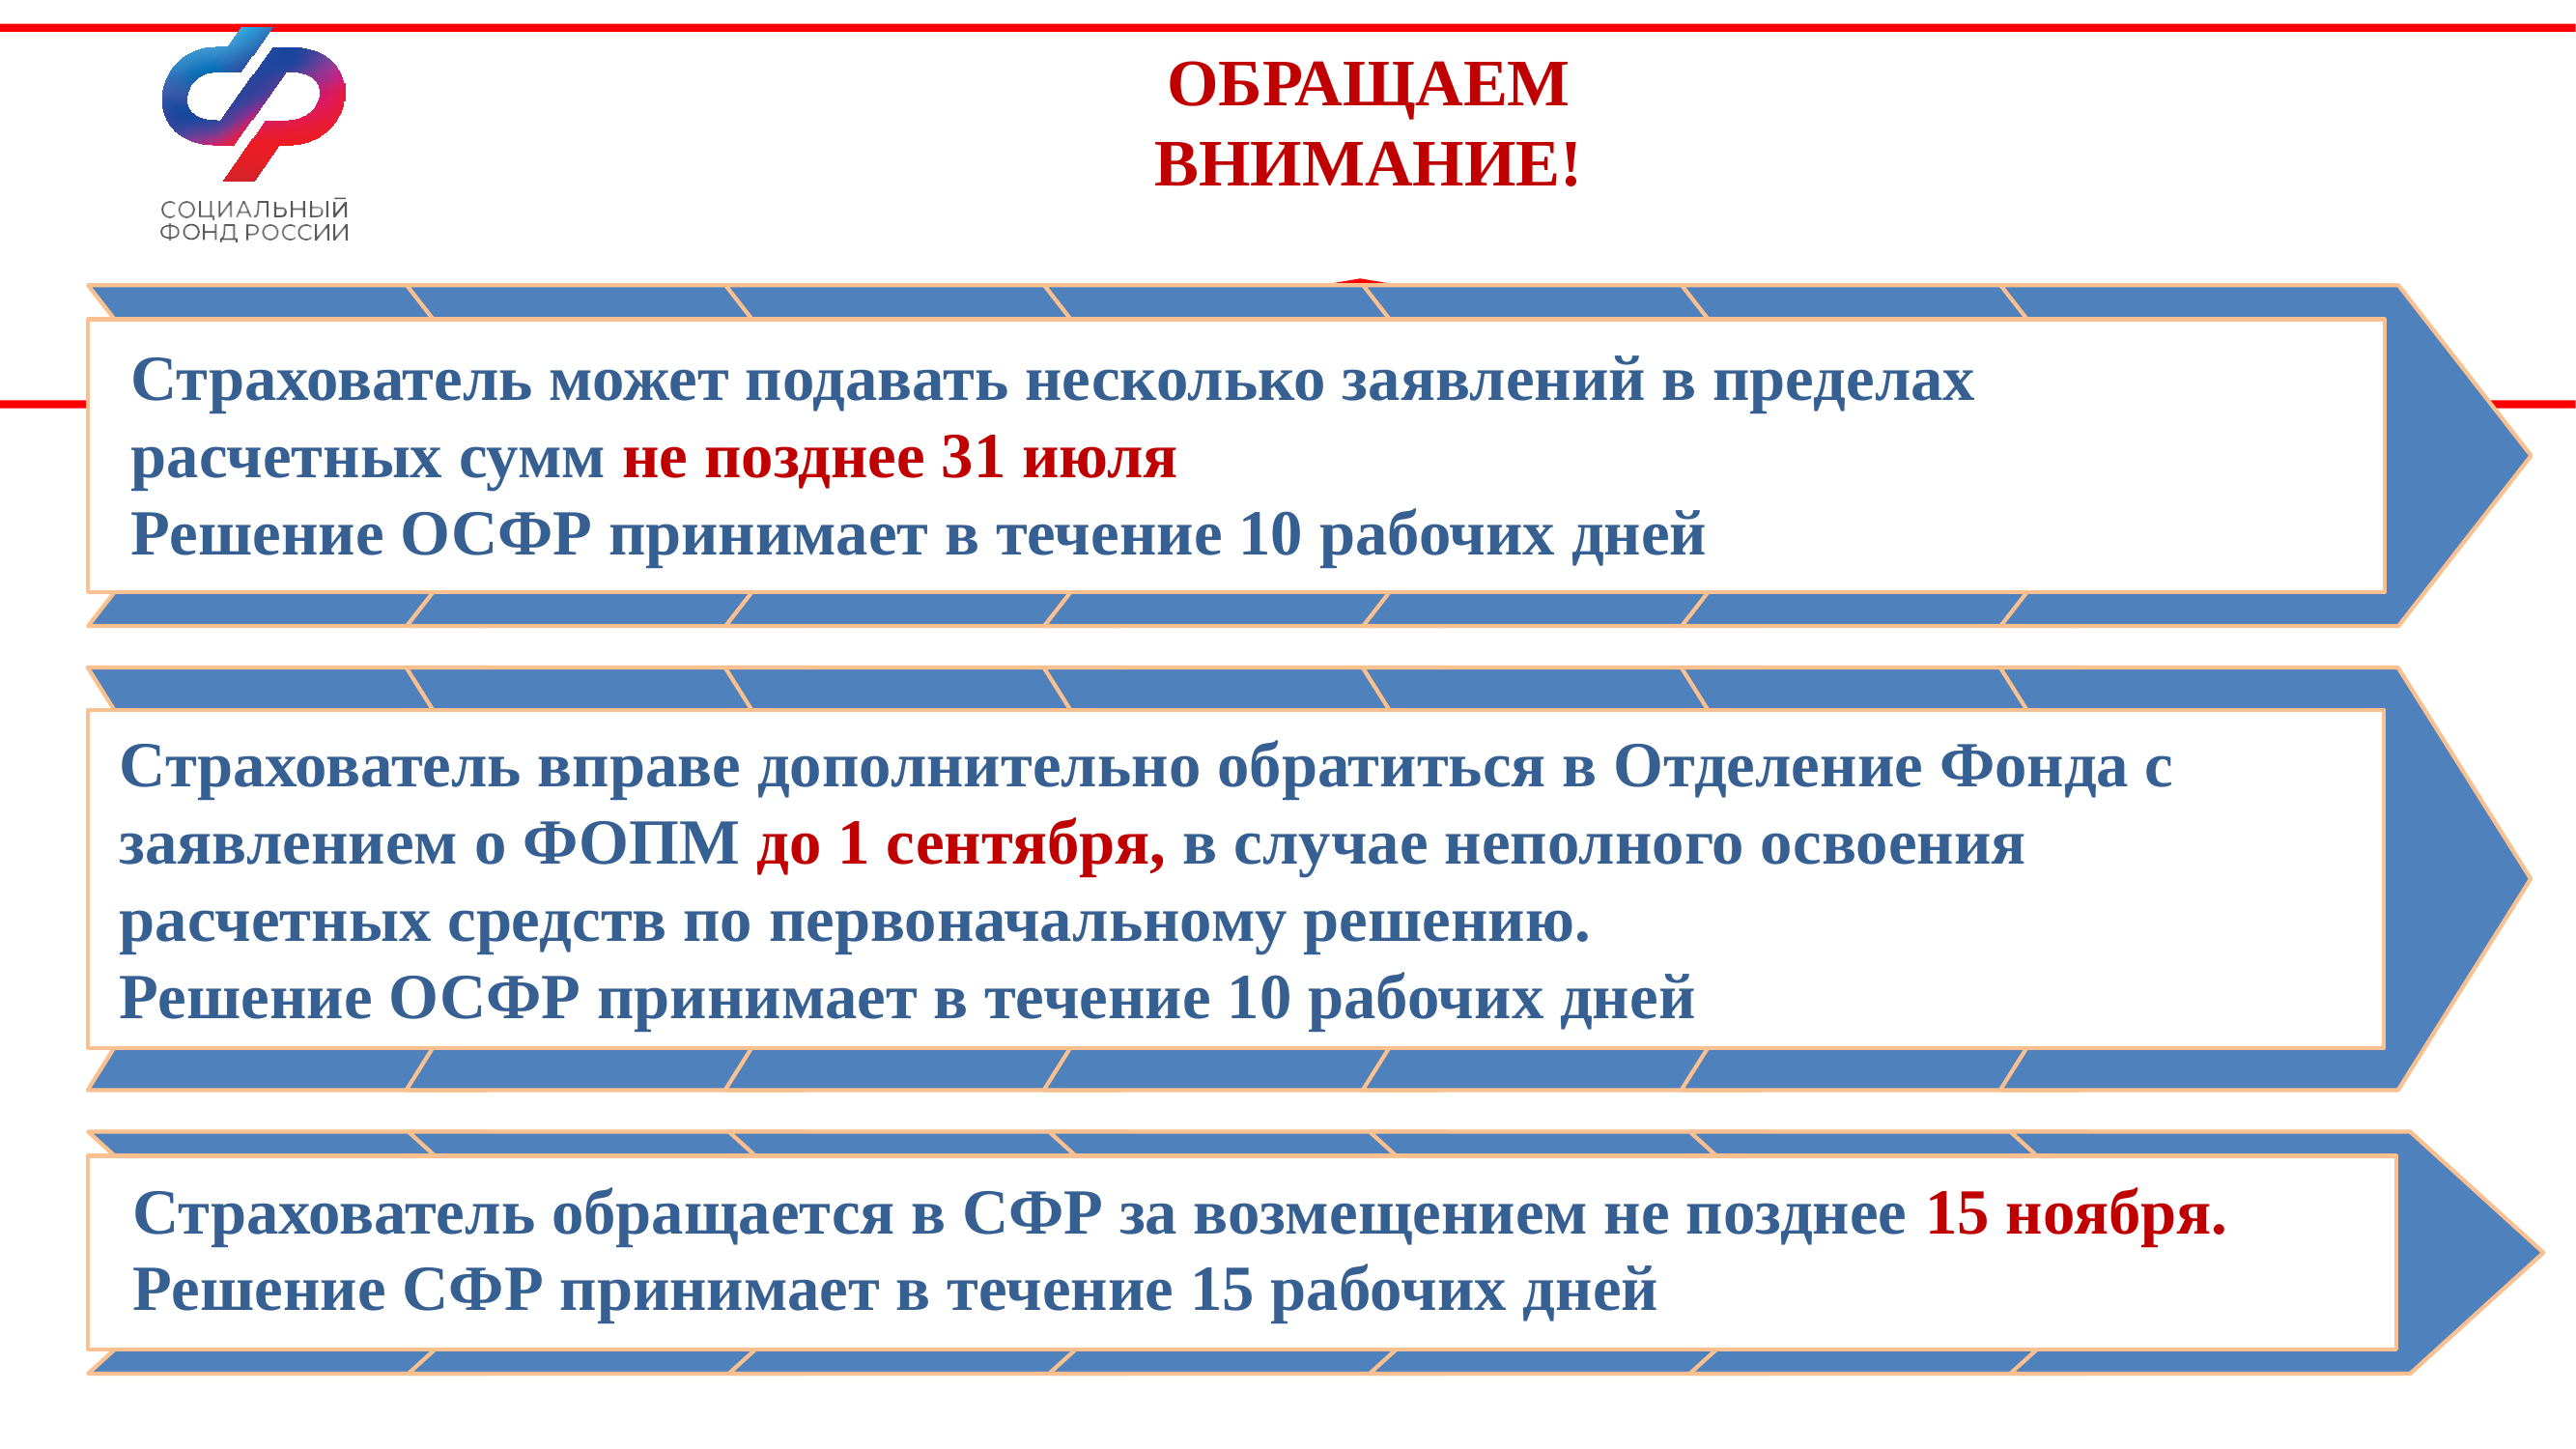

ОБРАЩАЕМ
ВНИМАНИЕ!
Страхователь может подавать несколько заявлений в пределах расчетных сумм не позднее 31 июля
Решение ОСФР принимает в течение 10 рабочих дней
Страхователь вправе дополнительно обратиться в Отделение Фонда с заявлением о ФОПМ до 1 сентября, в случае неполного освоения расчетных средств по первоначальному решению.
Решение ОСФР принимает в течение 10 рабочих дней
Страхователь обращается в СФР за возмещением не позднее 15 ноября.
Решение СФР принимает в течение 15 рабочих дней